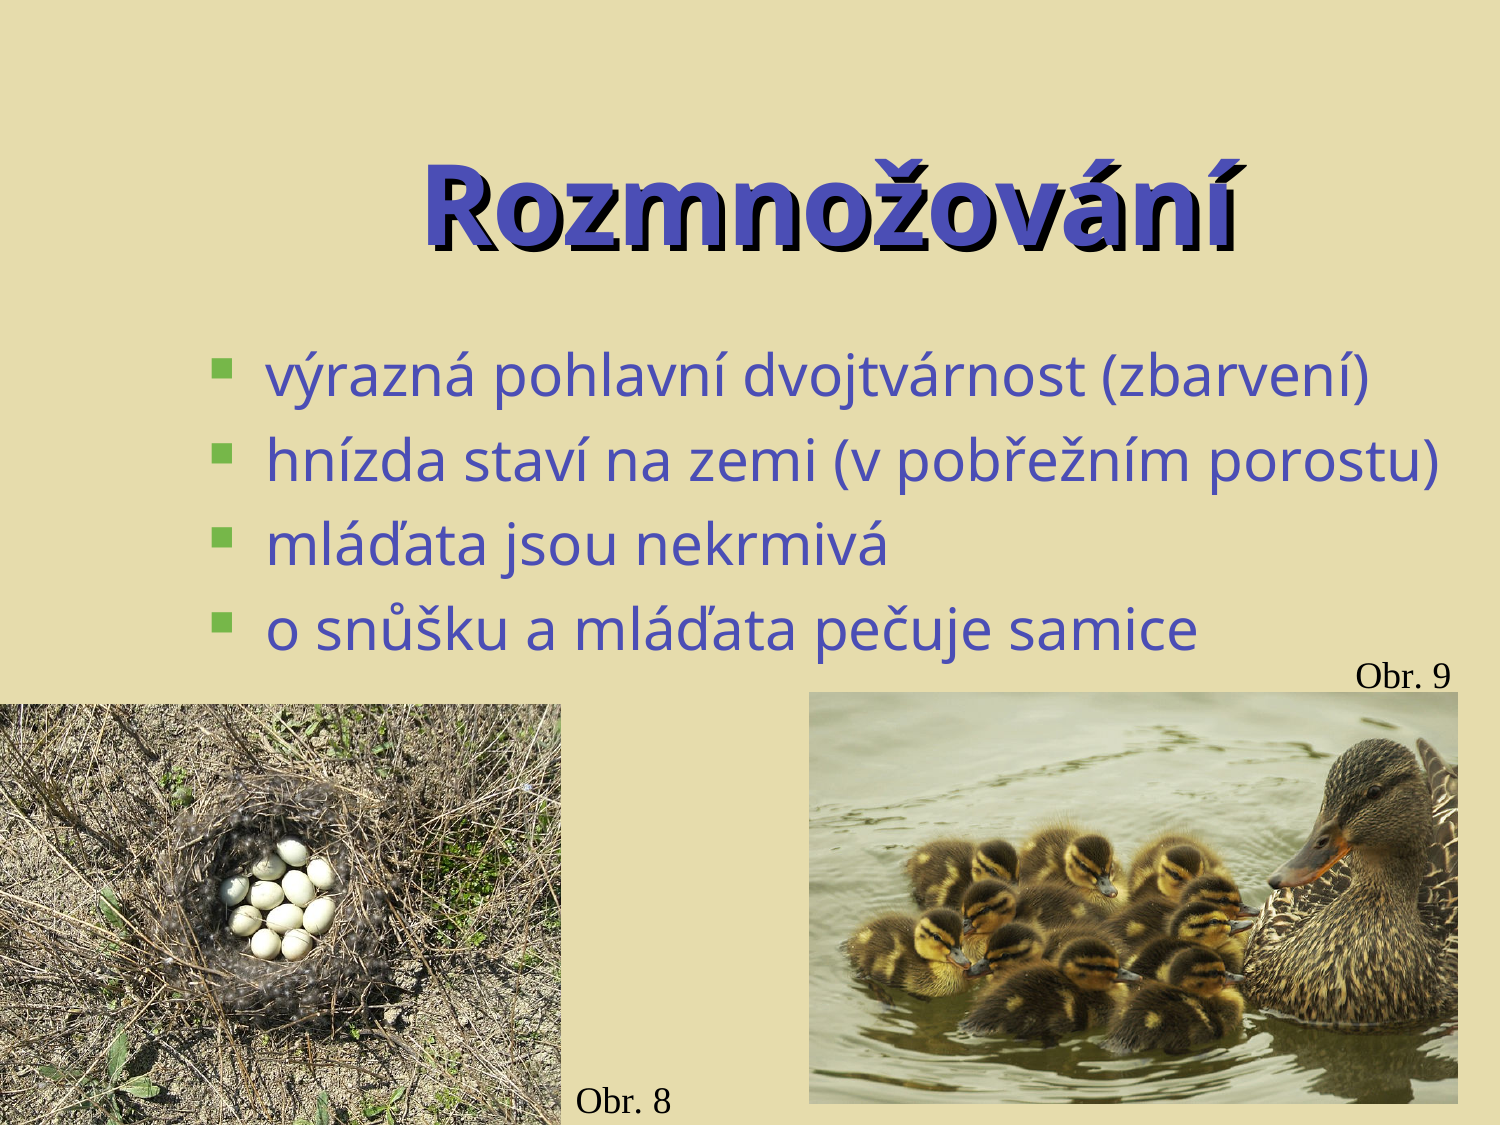

# Rozmnožování
výrazná pohlavní dvojtvárnost (zbarvení)
hnízda staví na zemi (v pobřežním porostu)
mláďata jsou nekrmivá
o snůšku a mláďata pečuje samice
Obr. 9
Obr. 8